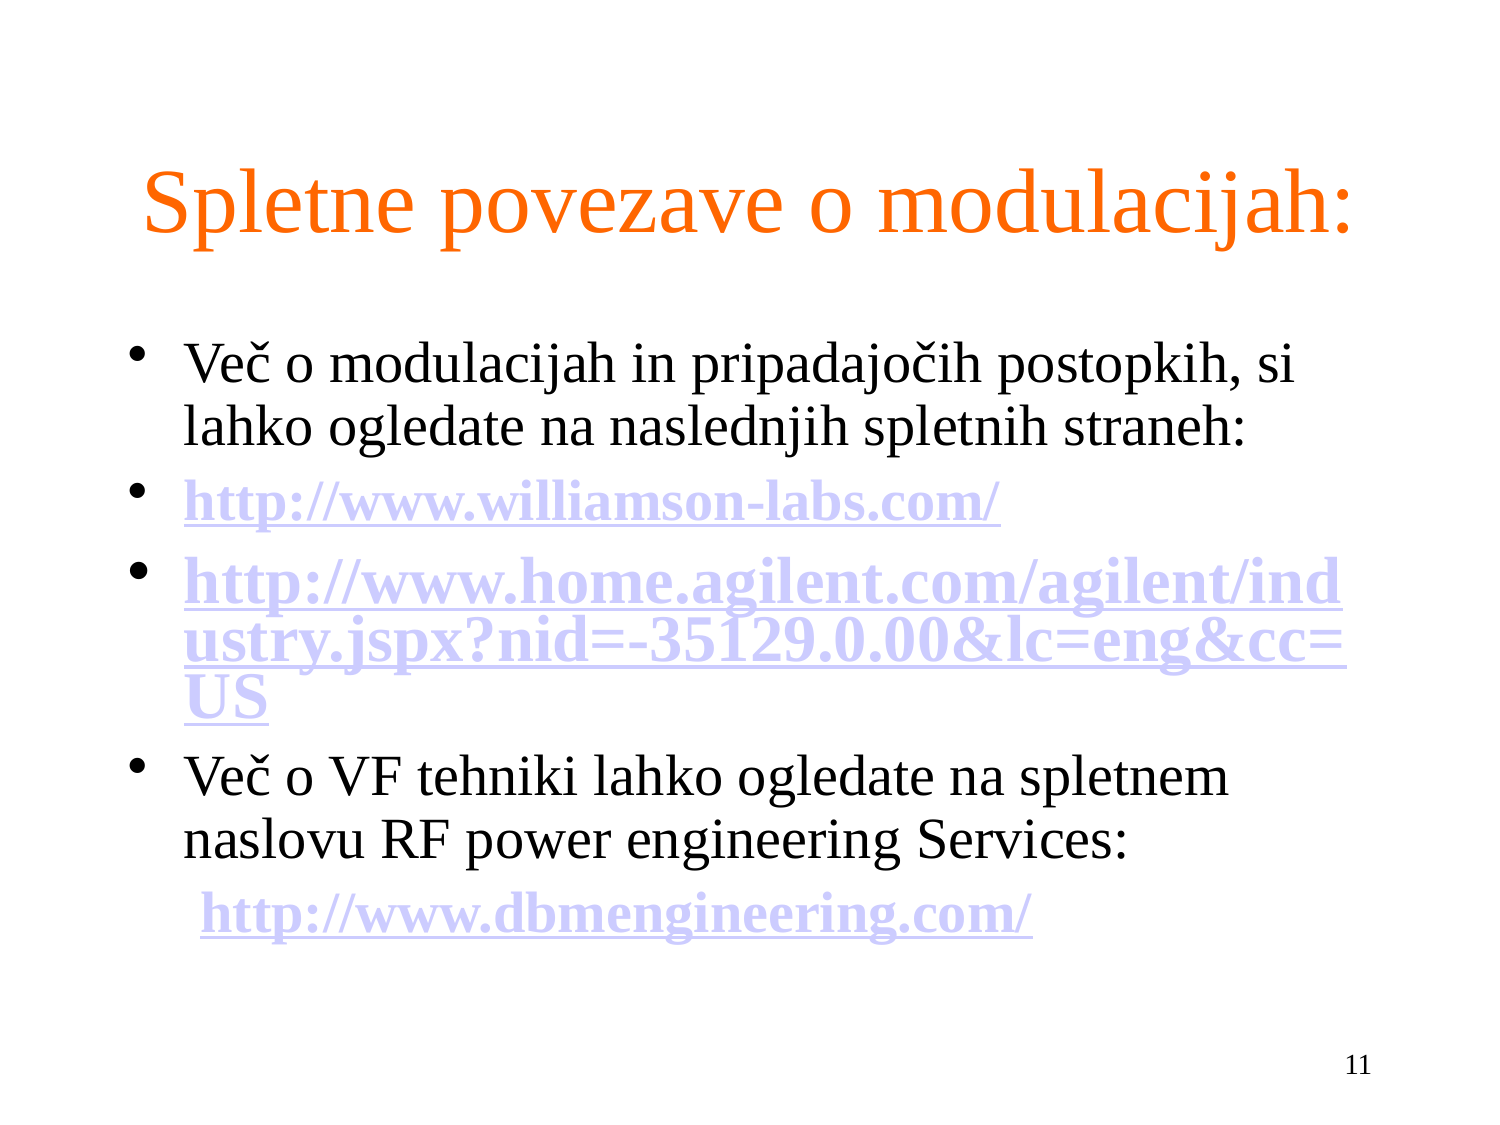

# Spletne povezave o modulacijah:
Več o modulacijah in pripadajočih postopkih, si lahko ogledate na naslednjih spletnih straneh:
http://www.williamson-labs.com/
http://www.home.agilent.com/agilent/industry.jspx?nid=-35129.0.00&lc=eng&cc=US
Več o VF tehniki lahko ogledate na spletnem naslovu RF power engineering Services:
 http://www.dbmengineering.com/